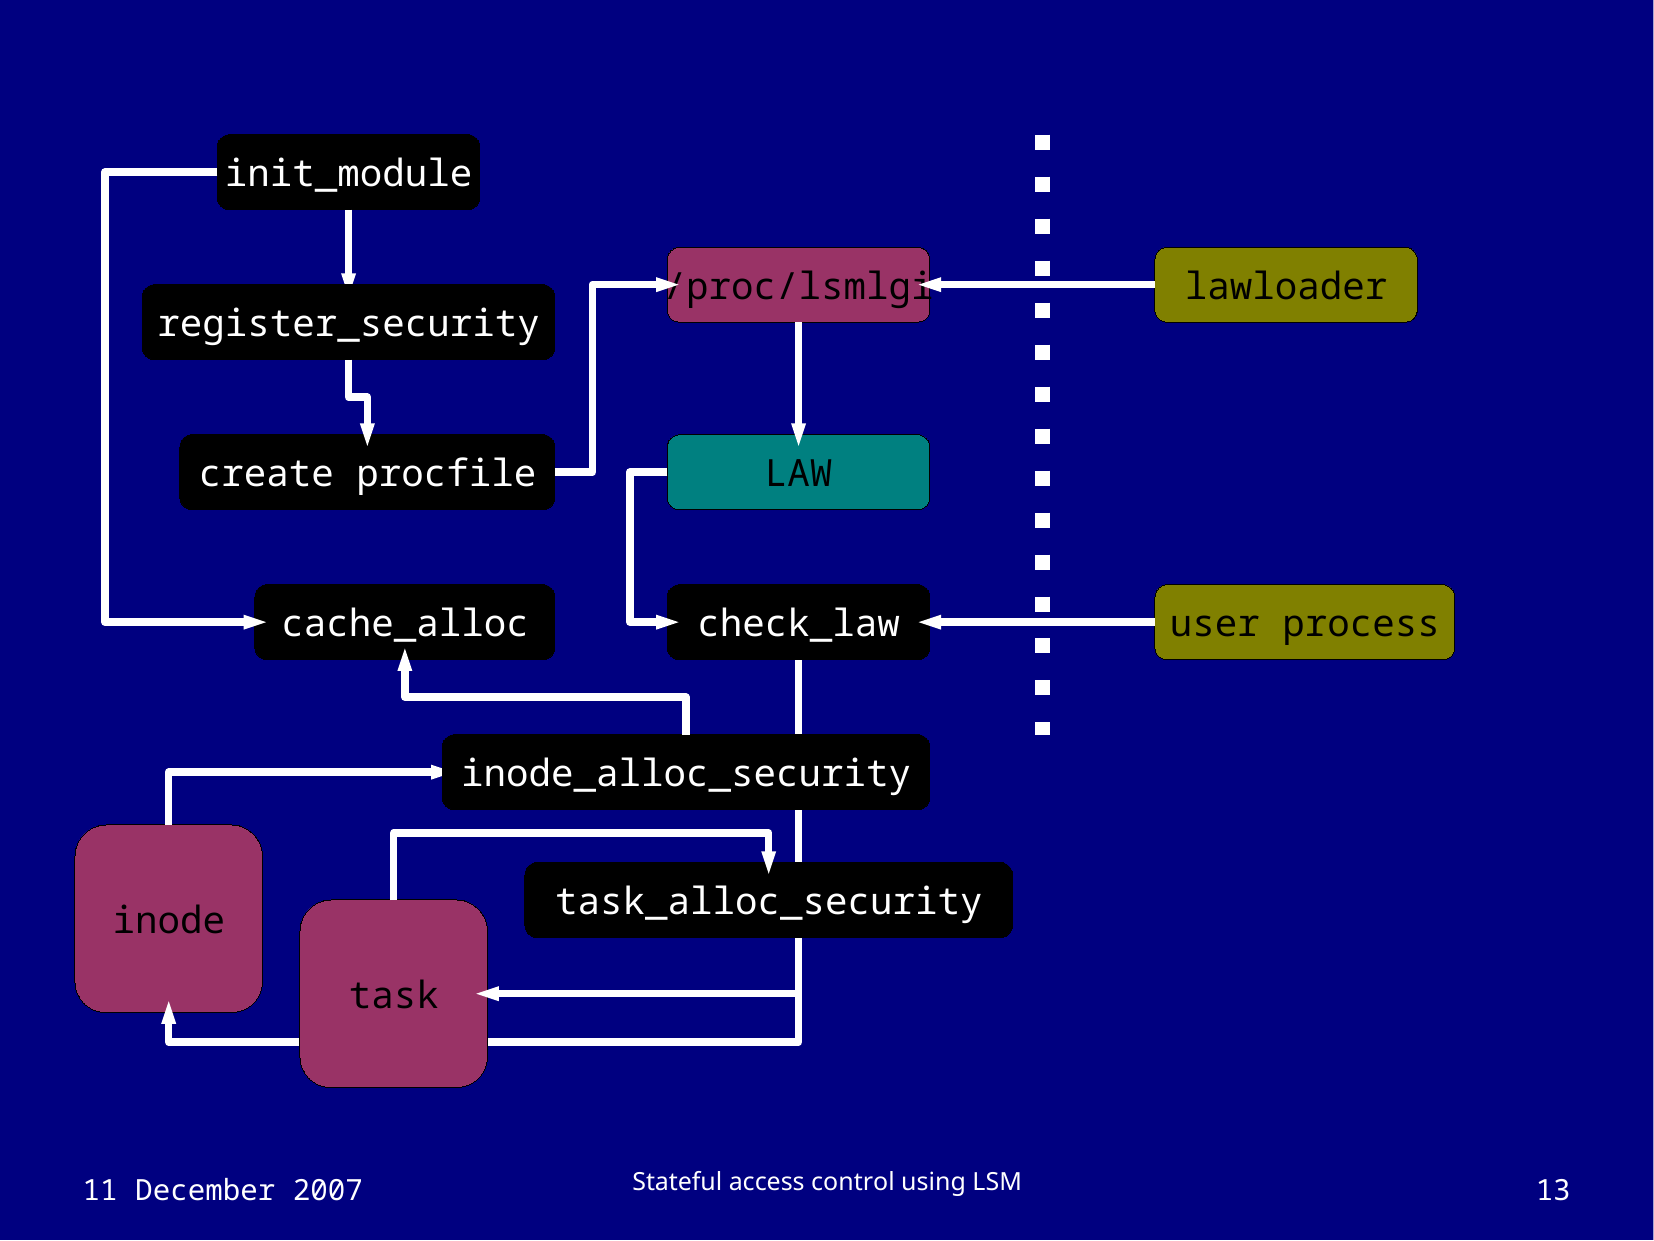

init_module
/proc/lsmlgi
lawloader
register_security
create procfile
LAW
cache_alloc
check_law
user process
inode_alloc_security
inode
task_alloc_security
task
11 December 2007
Stateful access control using LSM
13